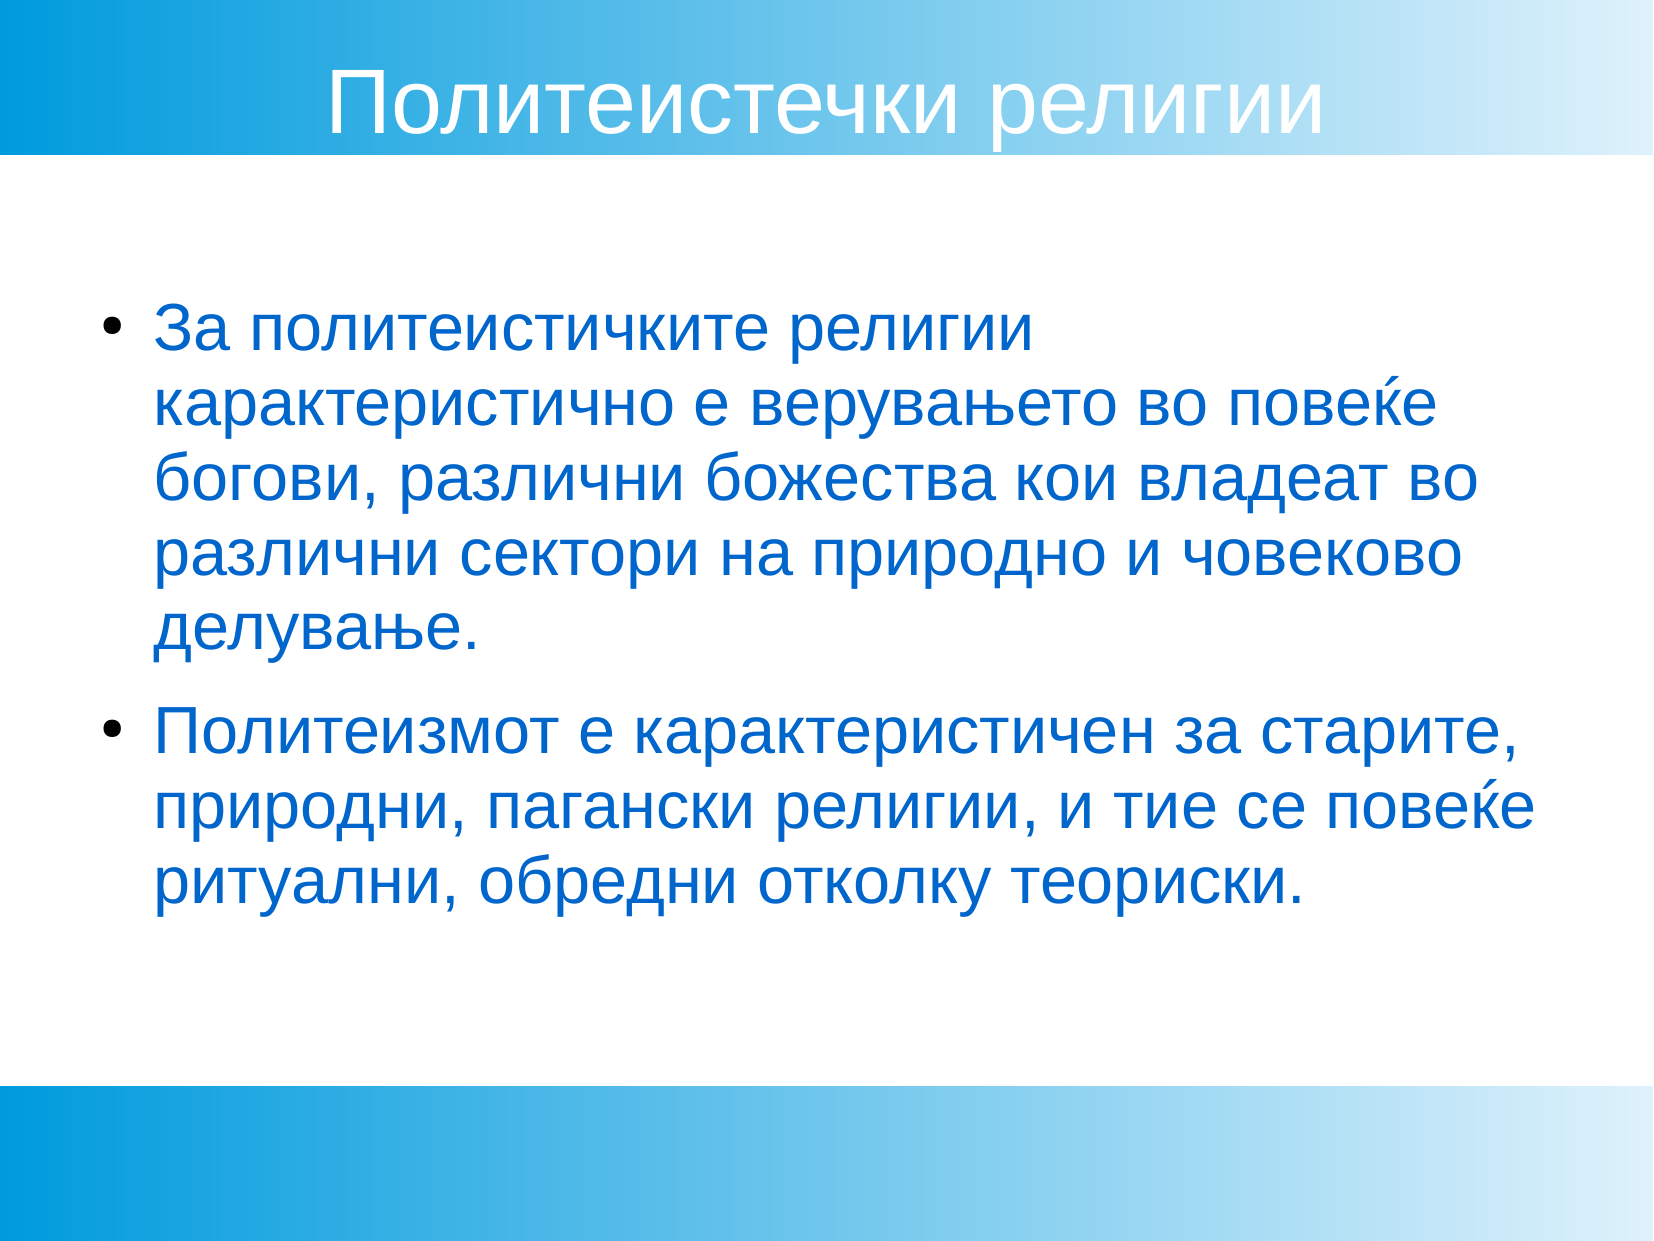

# Политеистечки религии
За политеистичките религии карактеристично е верувањето во повеќе богови, различни божества кои владеат во различни сектори на природно и човеково делување.
Политеизмот е карактеристичен за старите, природни, пагански религии, и тие се повеќе ритуални, обредни отколку теориски.